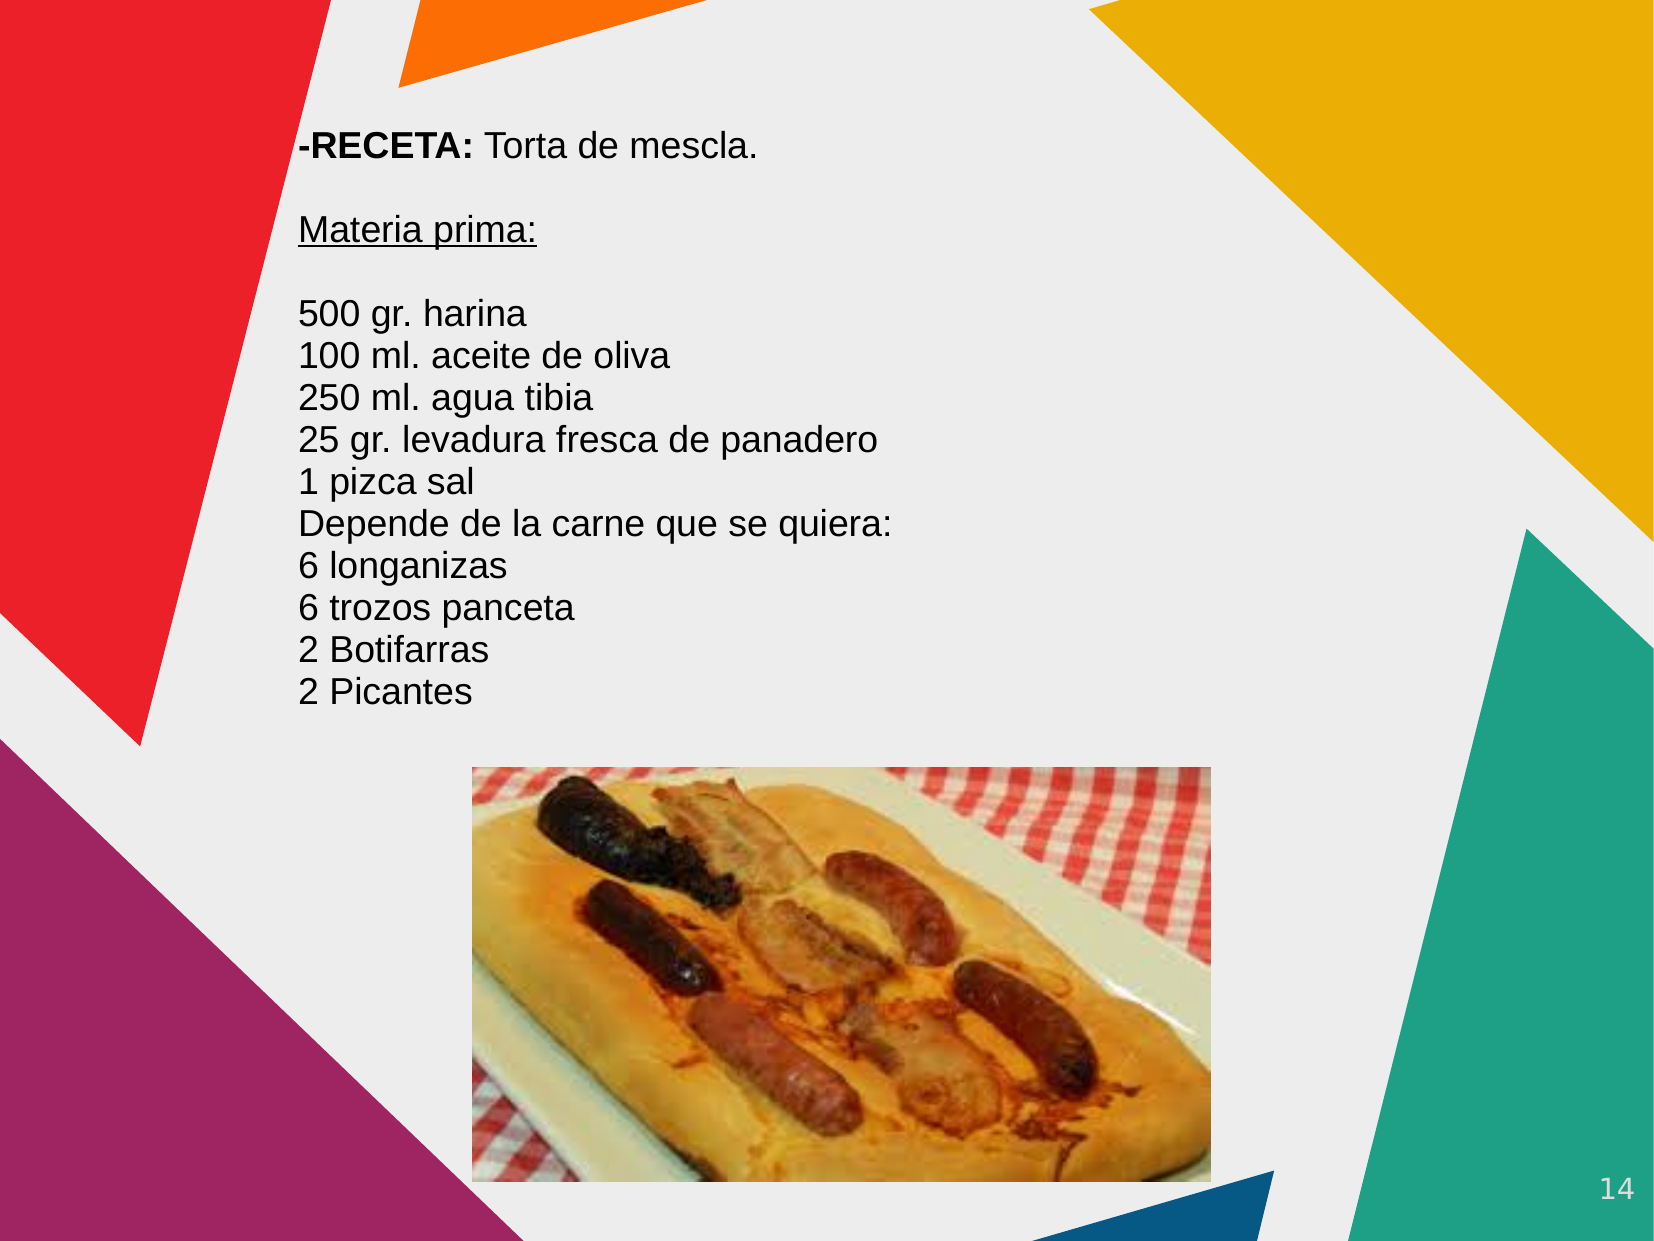

-RECETA: Torta de mescla.
Materia prima:
500 gr. harina
100 ml. aceite de oliva
250 ml. agua tibia
25 gr. levadura fresca de panadero
1 pizca sal
Depende de la carne que se quiera:
6 longanizas
6 trozos panceta
2 Botifarras
2 Picantes
14